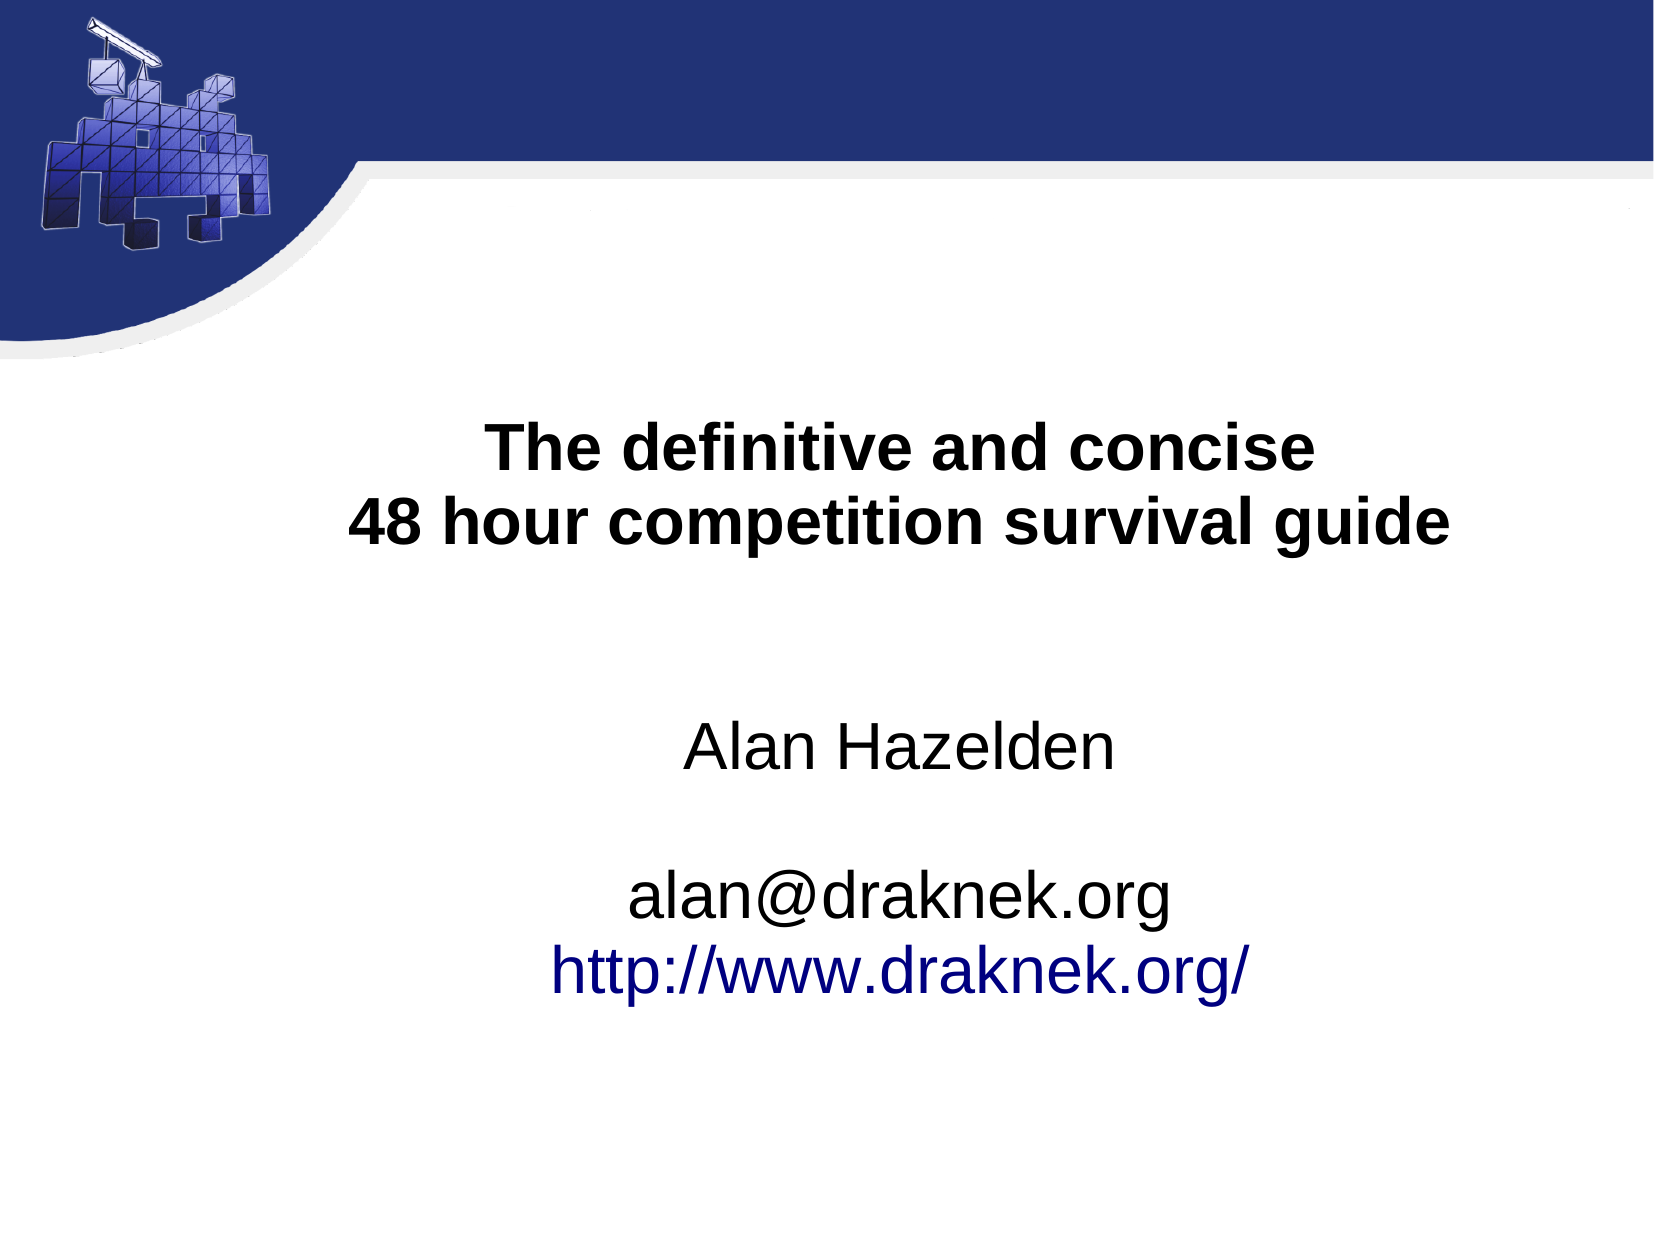

#
The definitive and concise
48 hour competition survival guide
Alan Hazelden
alan@draknek.org
http://www.draknek.org/